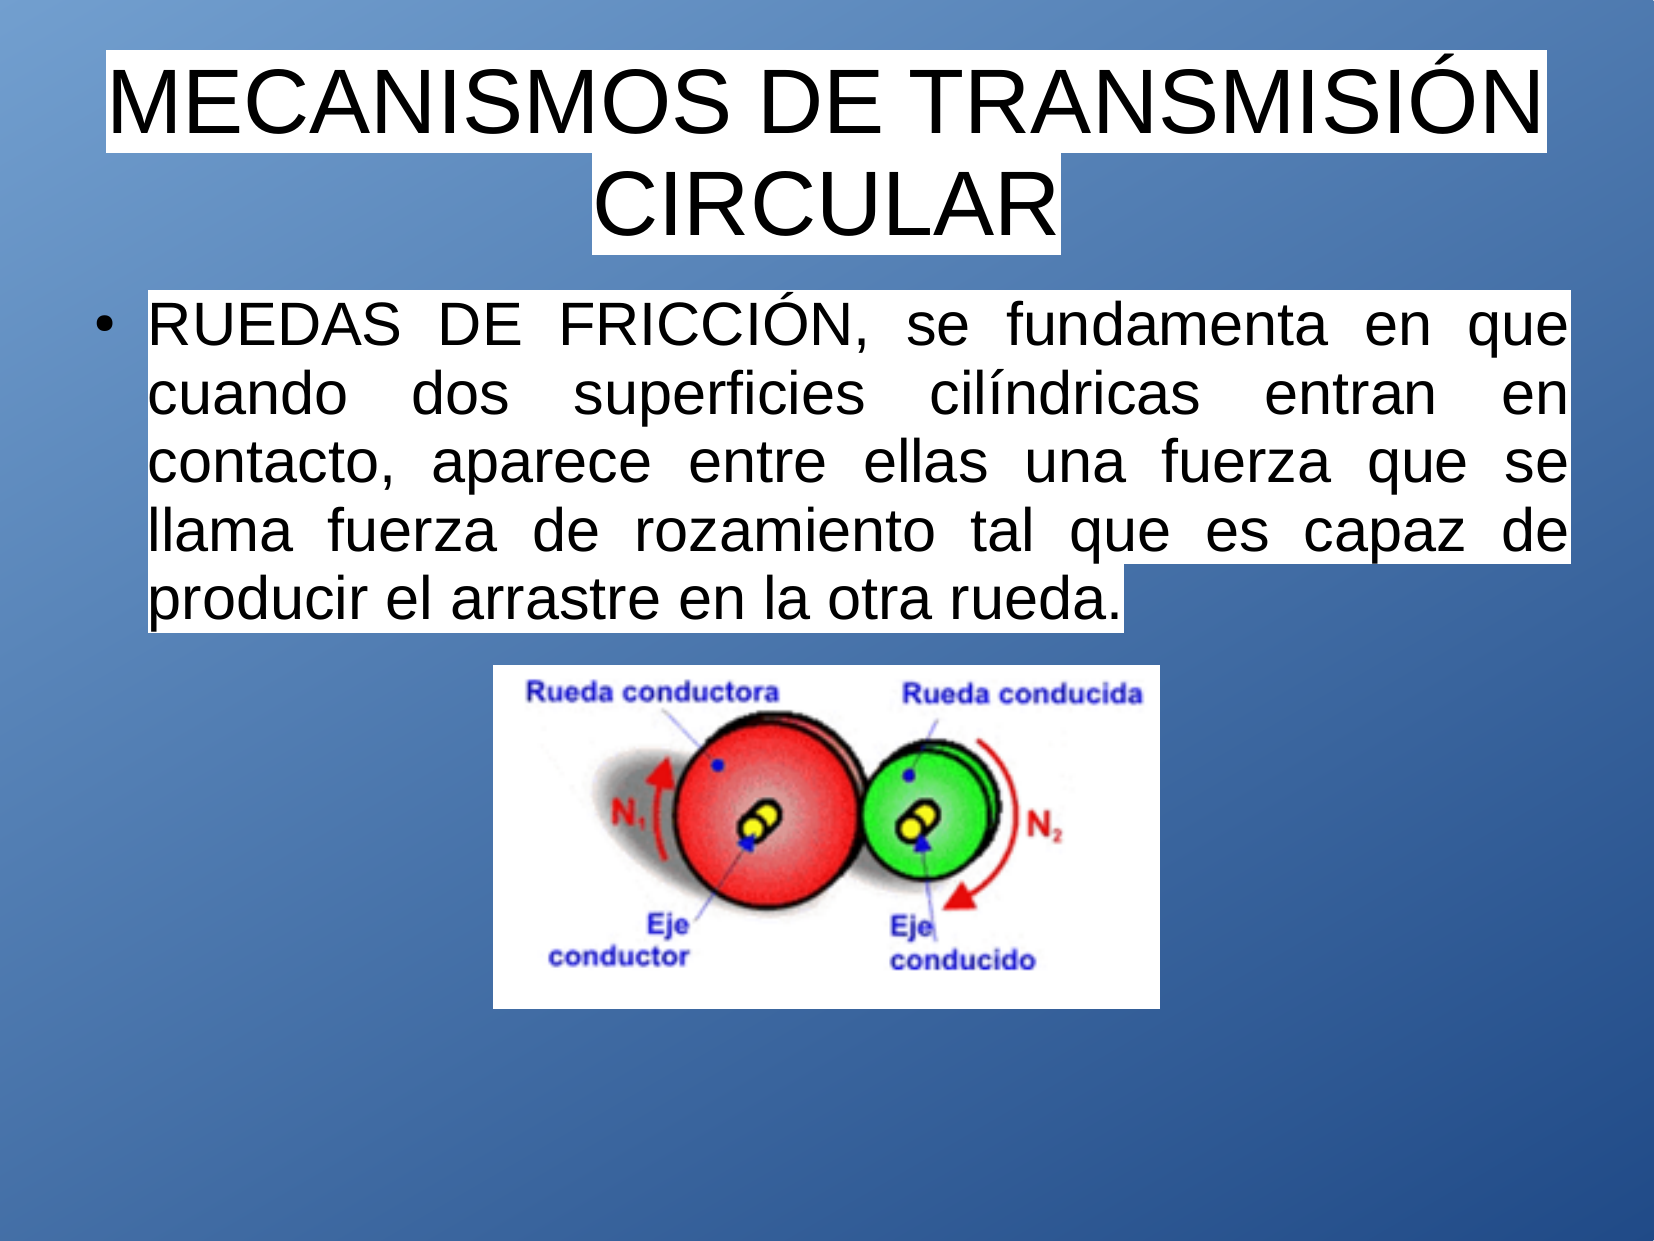

# MECANISMOS DE TRANSMISIÓN CIRCULAR
RUEDAS DE FRICCIÓN, se fundamenta en que cuando dos superficies cilíndricas entran en contacto, aparece entre ellas una fuerza que se llama fuerza de rozamiento tal que es capaz de producir el arrastre en la otra rueda.